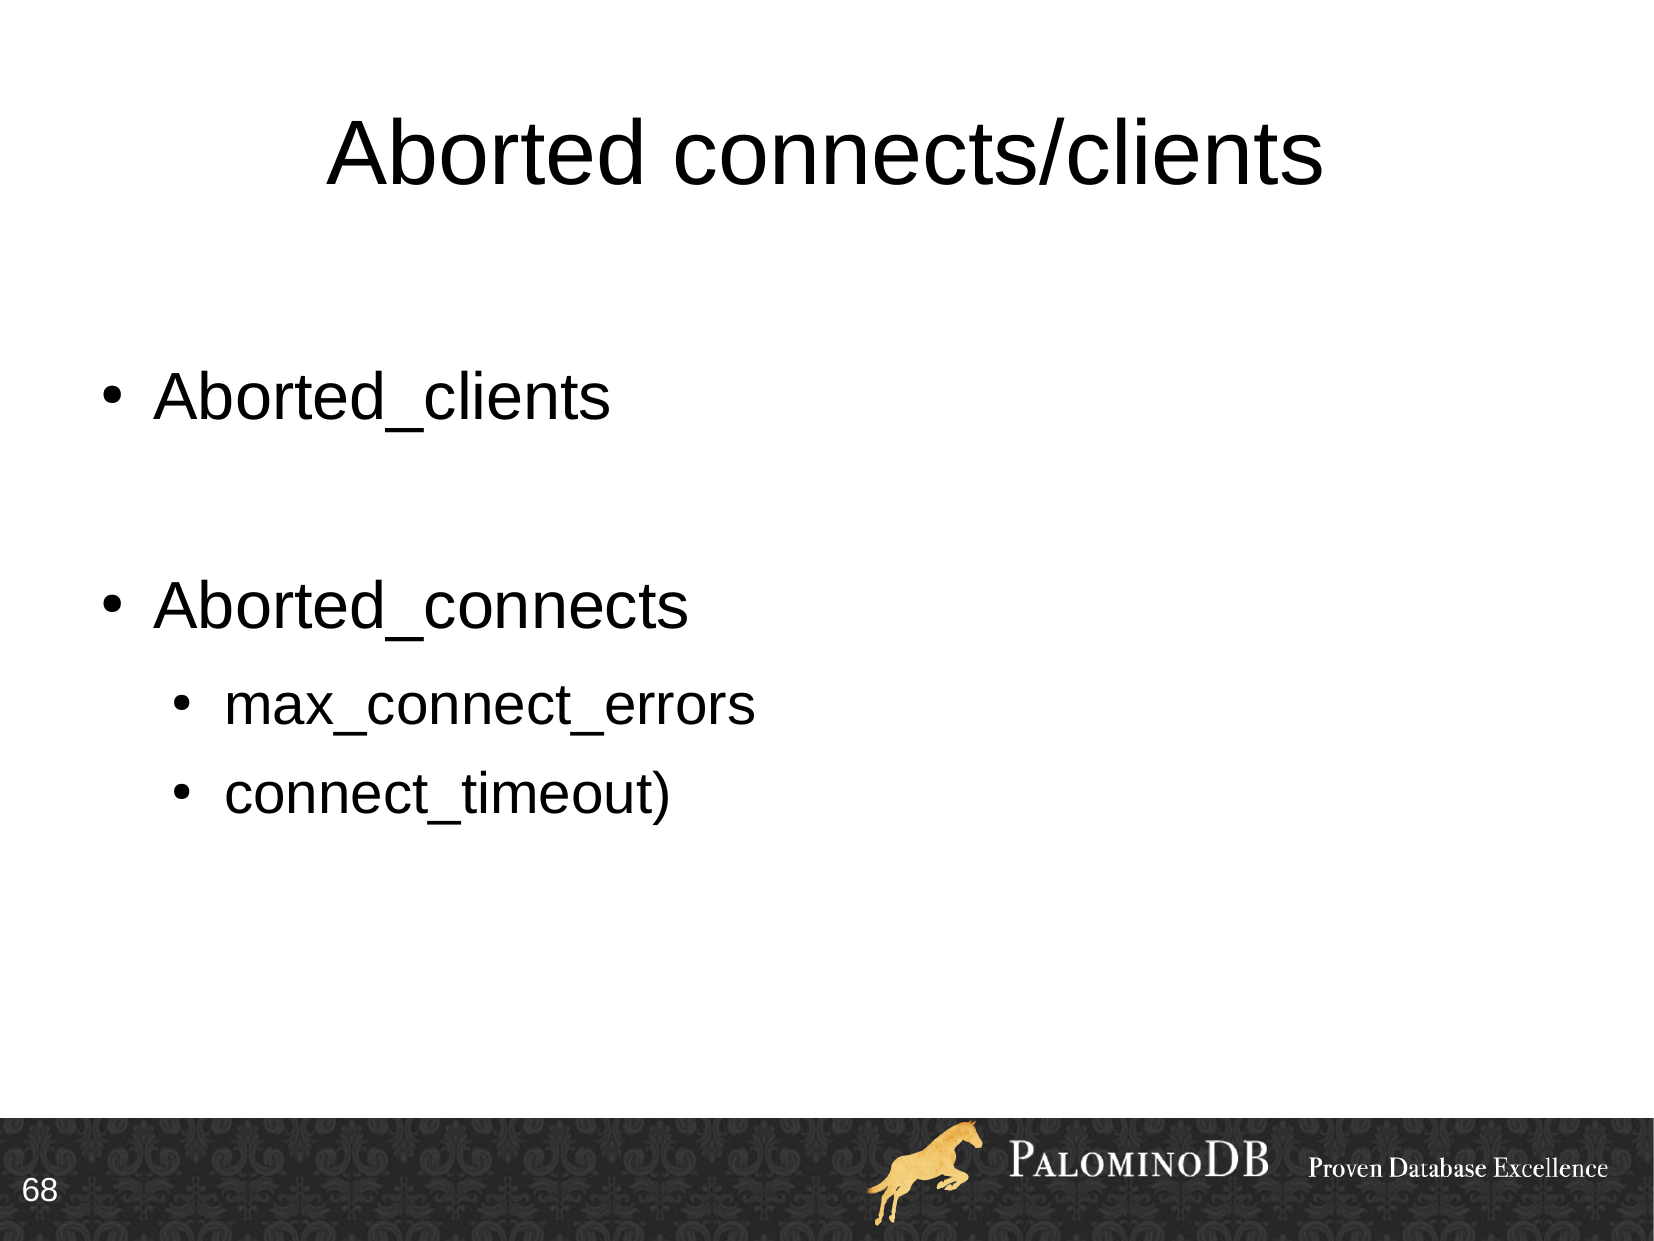

# Aborted connects/clients
Aborted_clients
Aborted_connects
max_connect_errors
connect_timeout)